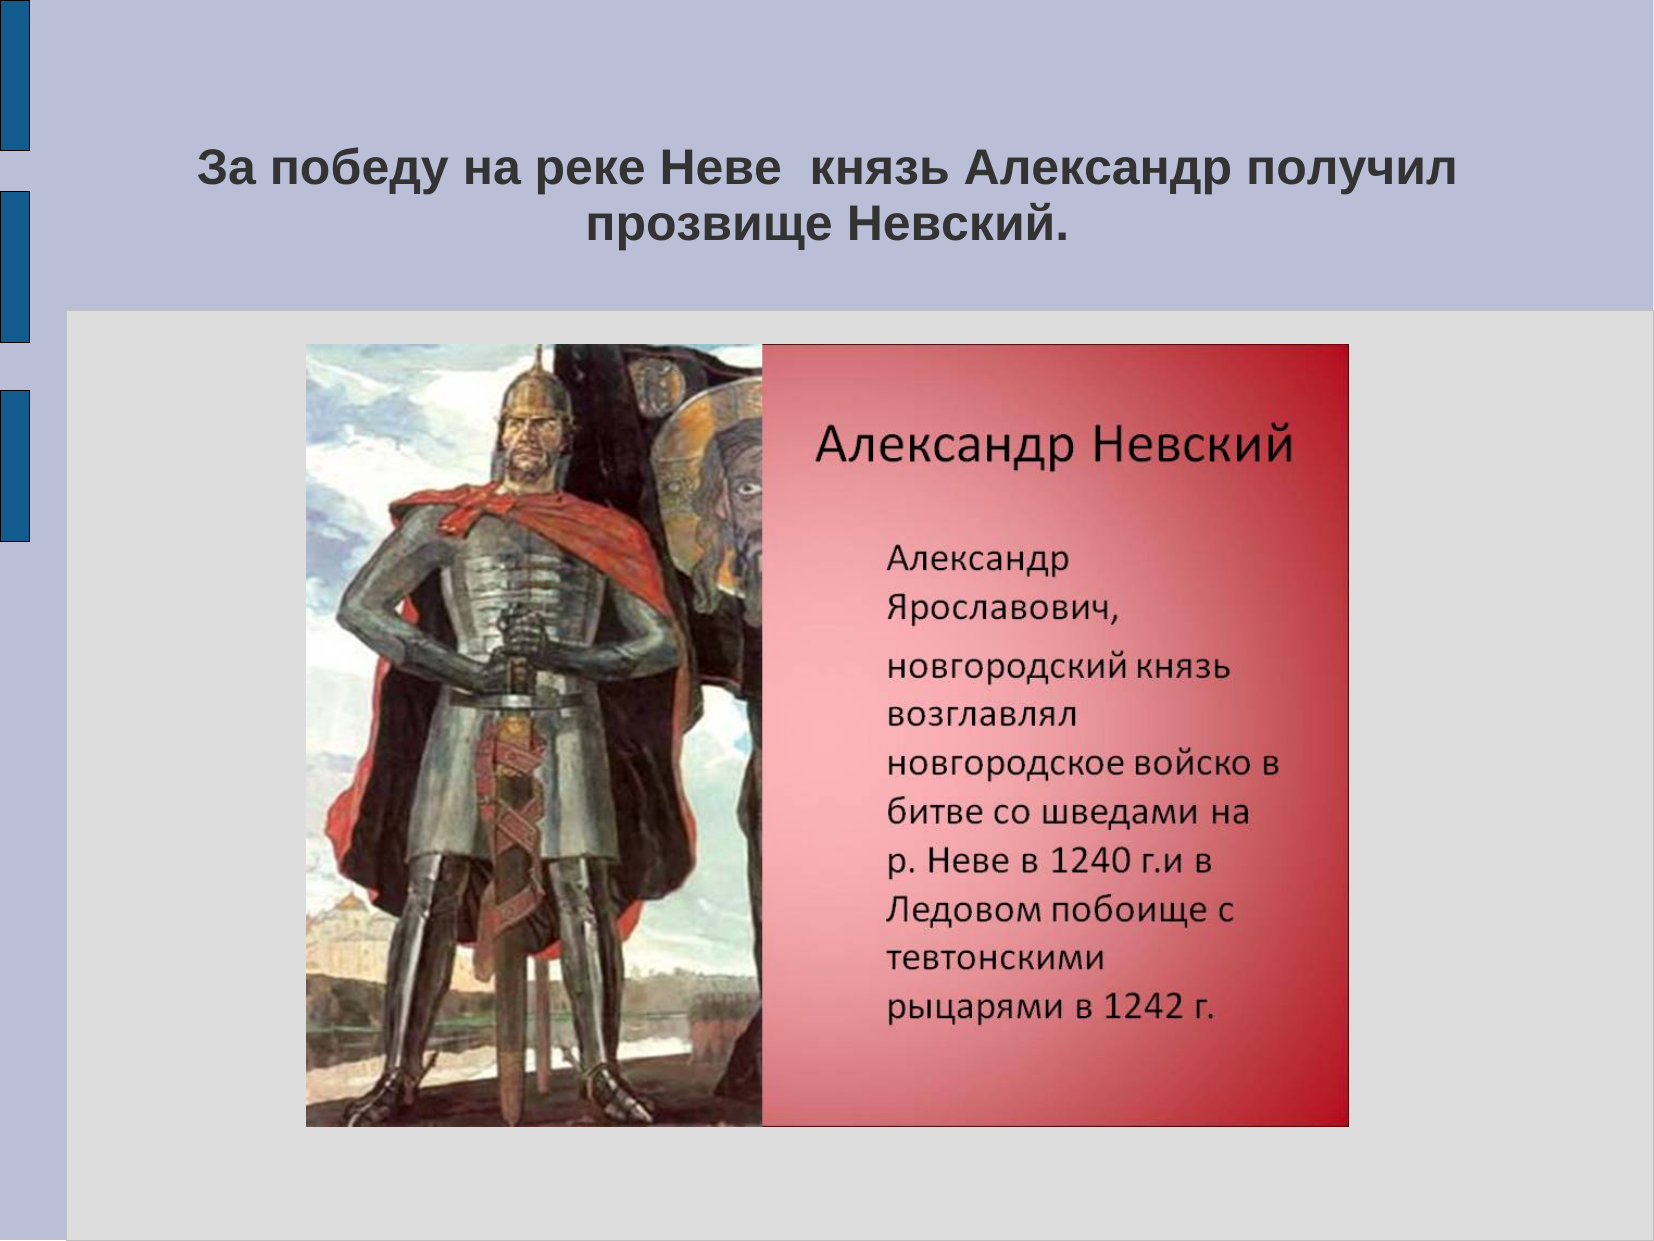

# За победу на реке Неве князь Александр получил прозвище Невский.